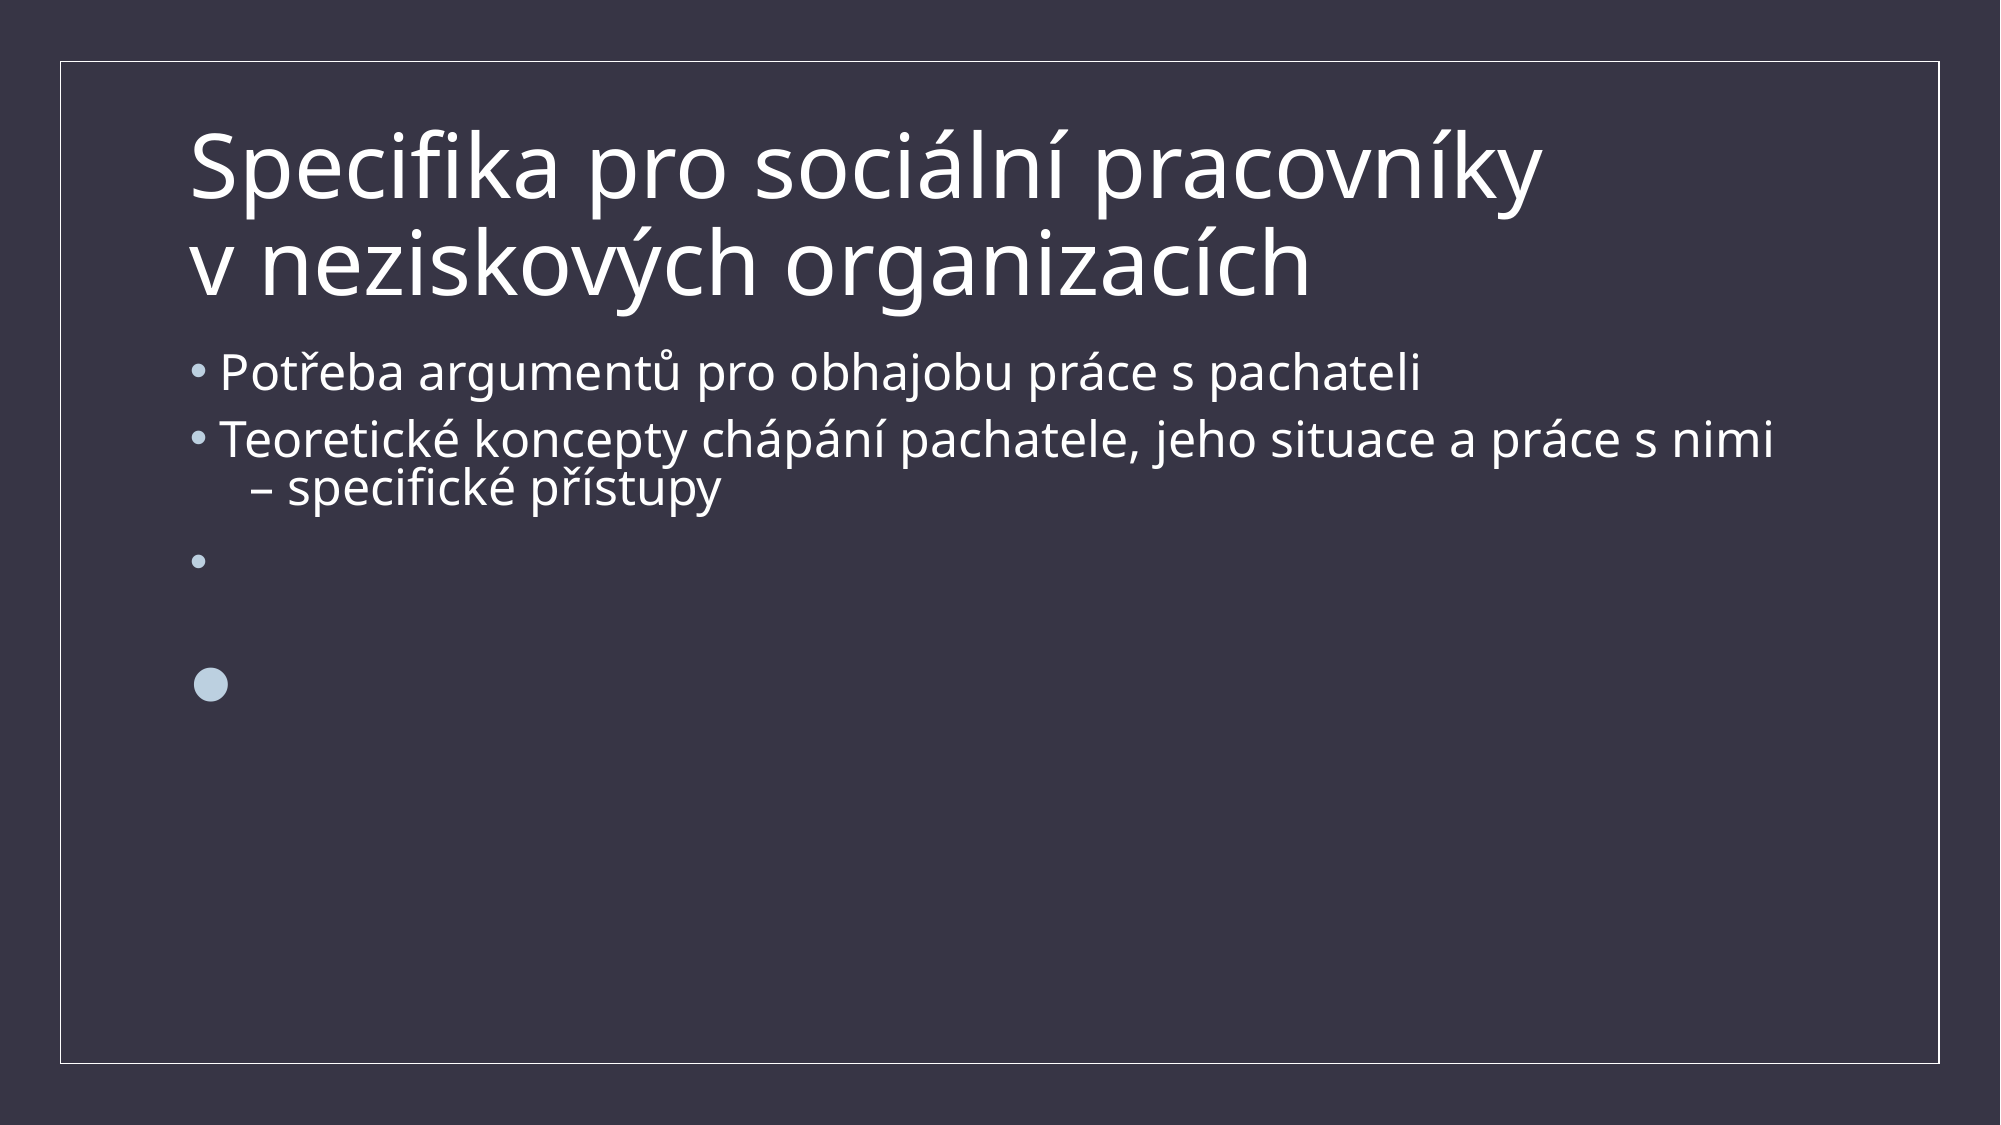

# Specifika pro sociální pracovníky v neziskových organizacích
Potřeba argumentů pro obhajobu práce s pachateli
Teoretické koncepty chápání pachatele, jeho situace a práce s nimi – specifické přístupy